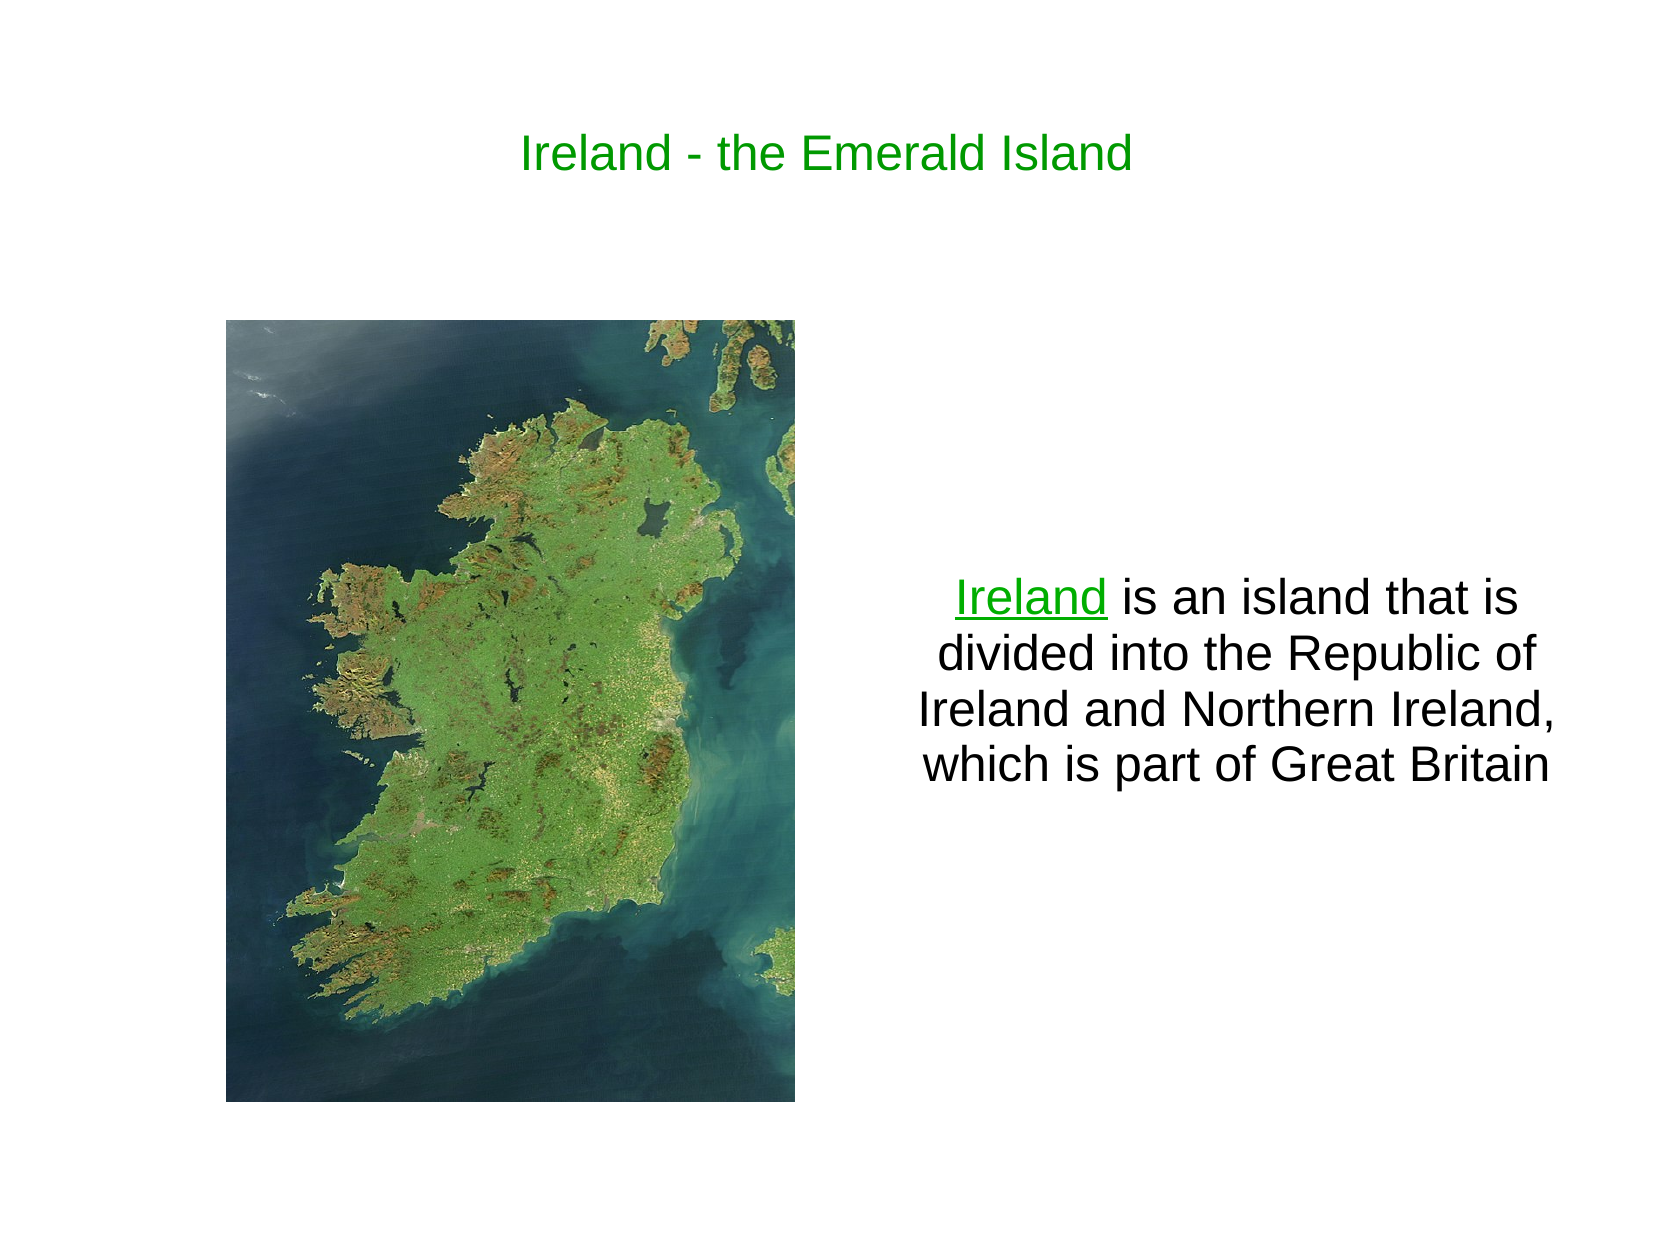

# Ireland - the Emerald Island
Ireland is an island that is divided into the Republic of Ireland and Northern Ireland, which is part of Great Britain